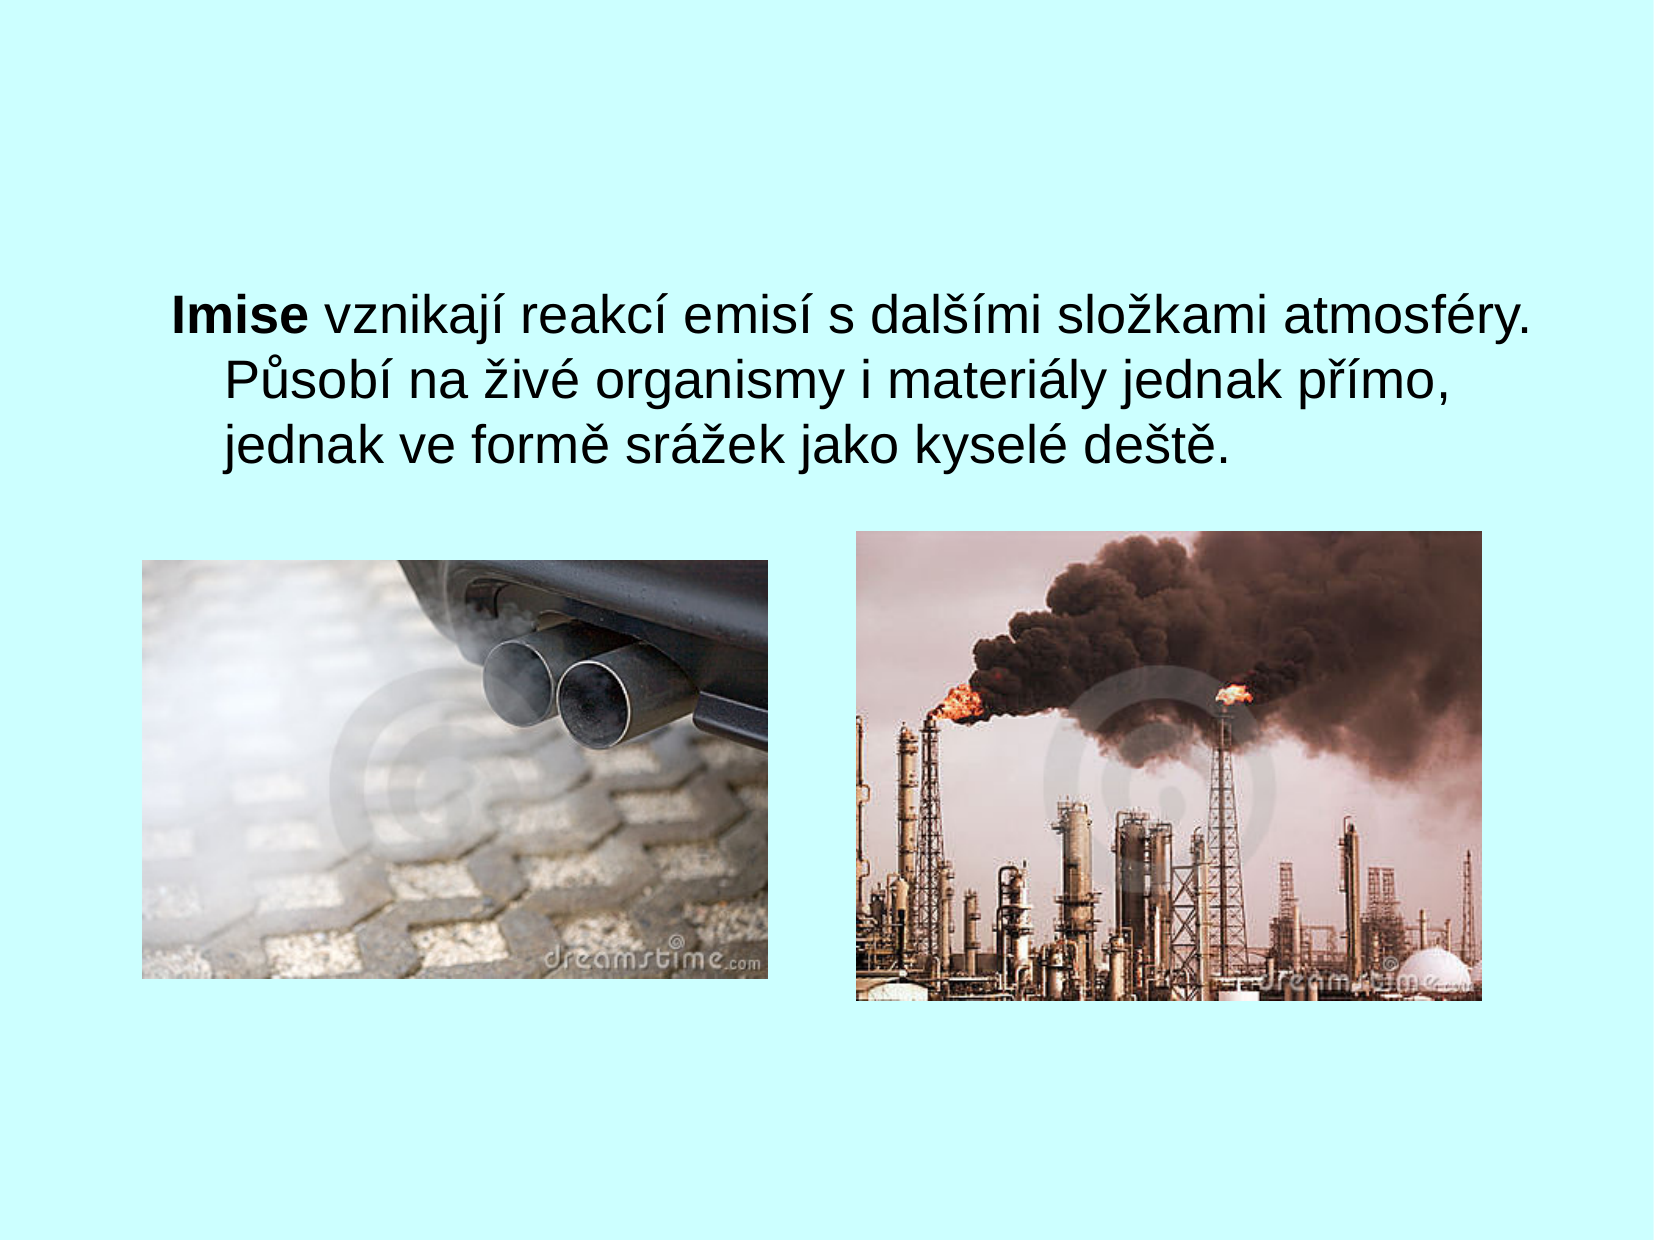

# Imise vznikají reakcí emisí s dalšími složkami atmosféry. Působí na živé organismy i materiály jednak přímo, jednak ve formě srážek jako kyselé deště.